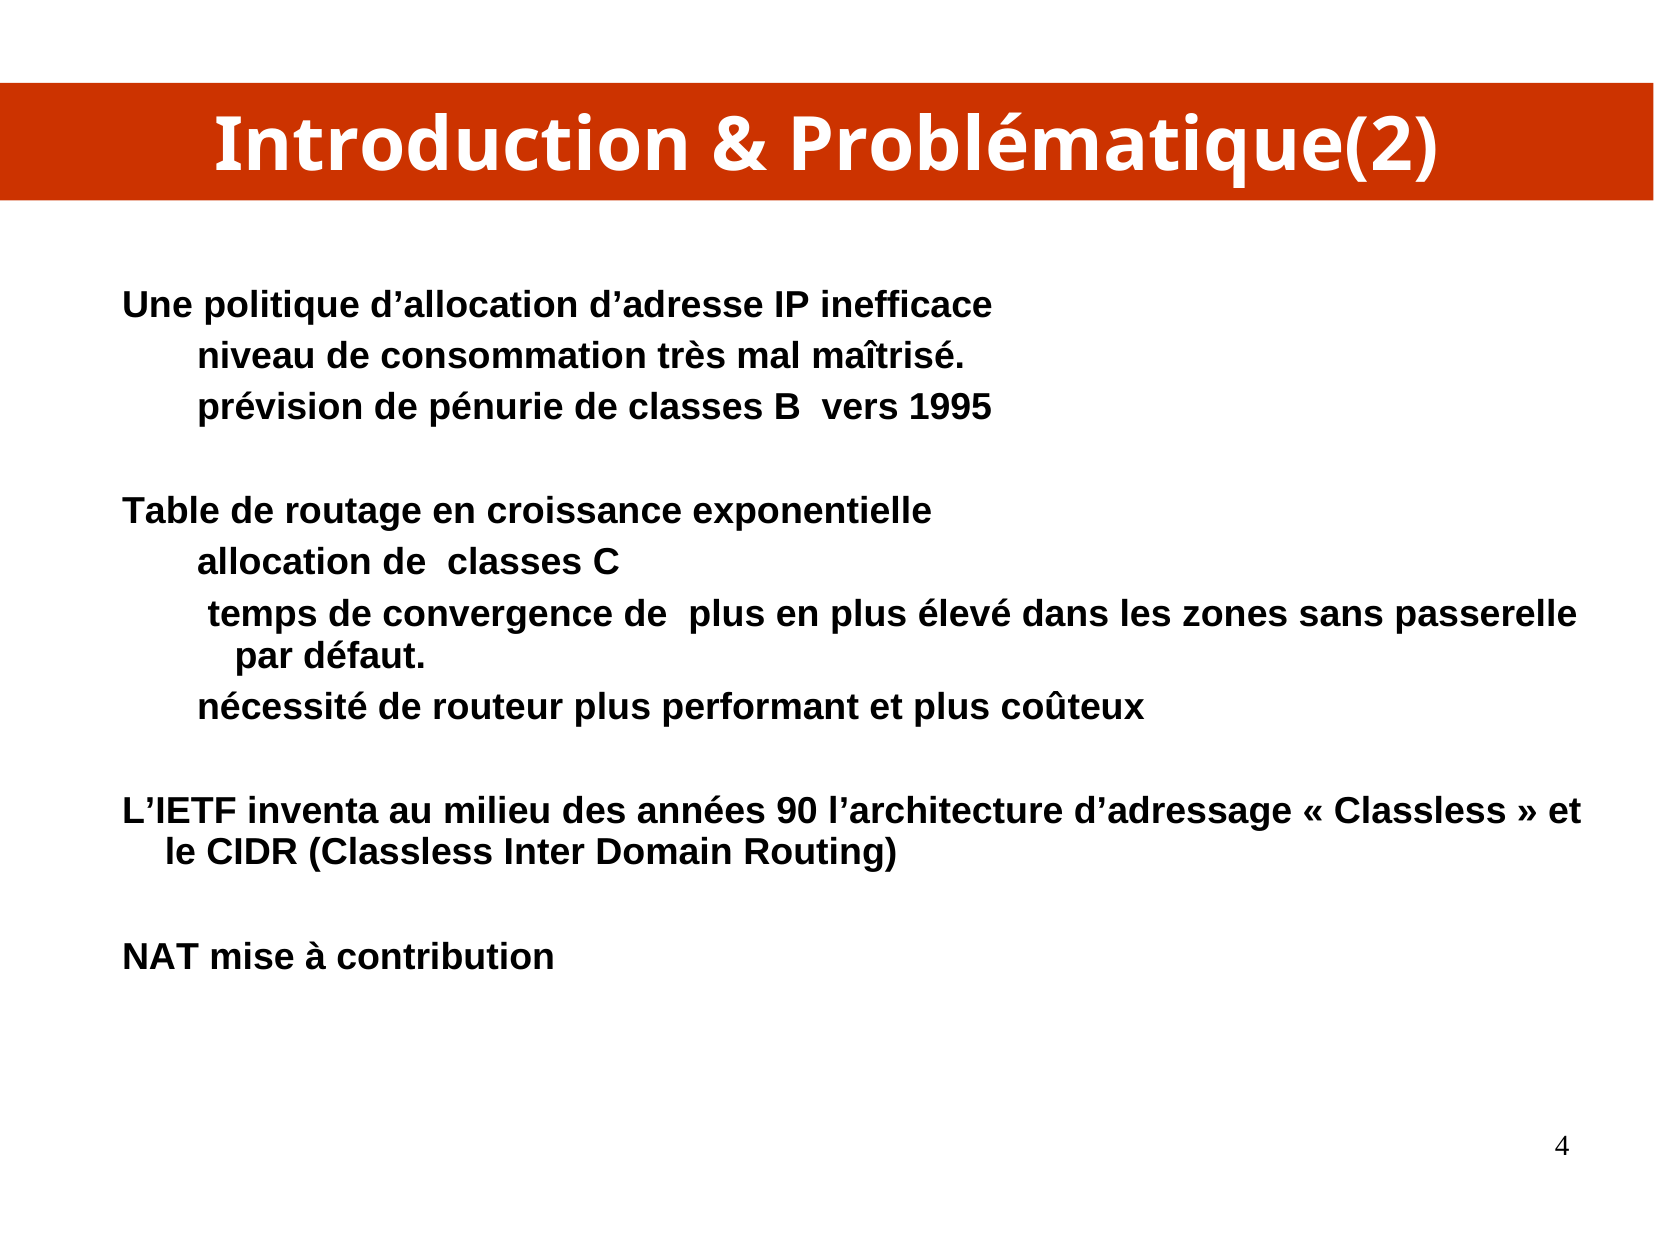

# Introduction & Problématique(2)‏
Une politique d’allocation d’adresse IP inefficace
niveau de consommation très mal maîtrisé.
prévision de pénurie de classes B vers 1995
Table de routage en croissance exponentielle
allocation de classes C
 temps de convergence de plus en plus élevé dans les zones sans passerelle par défaut.
nécessité de routeur plus performant et plus coûteux
L’IETF inventa au milieu des années 90 l’architecture d’adressage « Classless » et le CIDR (Classless Inter Domain Routing)‏
NAT mise à contribution